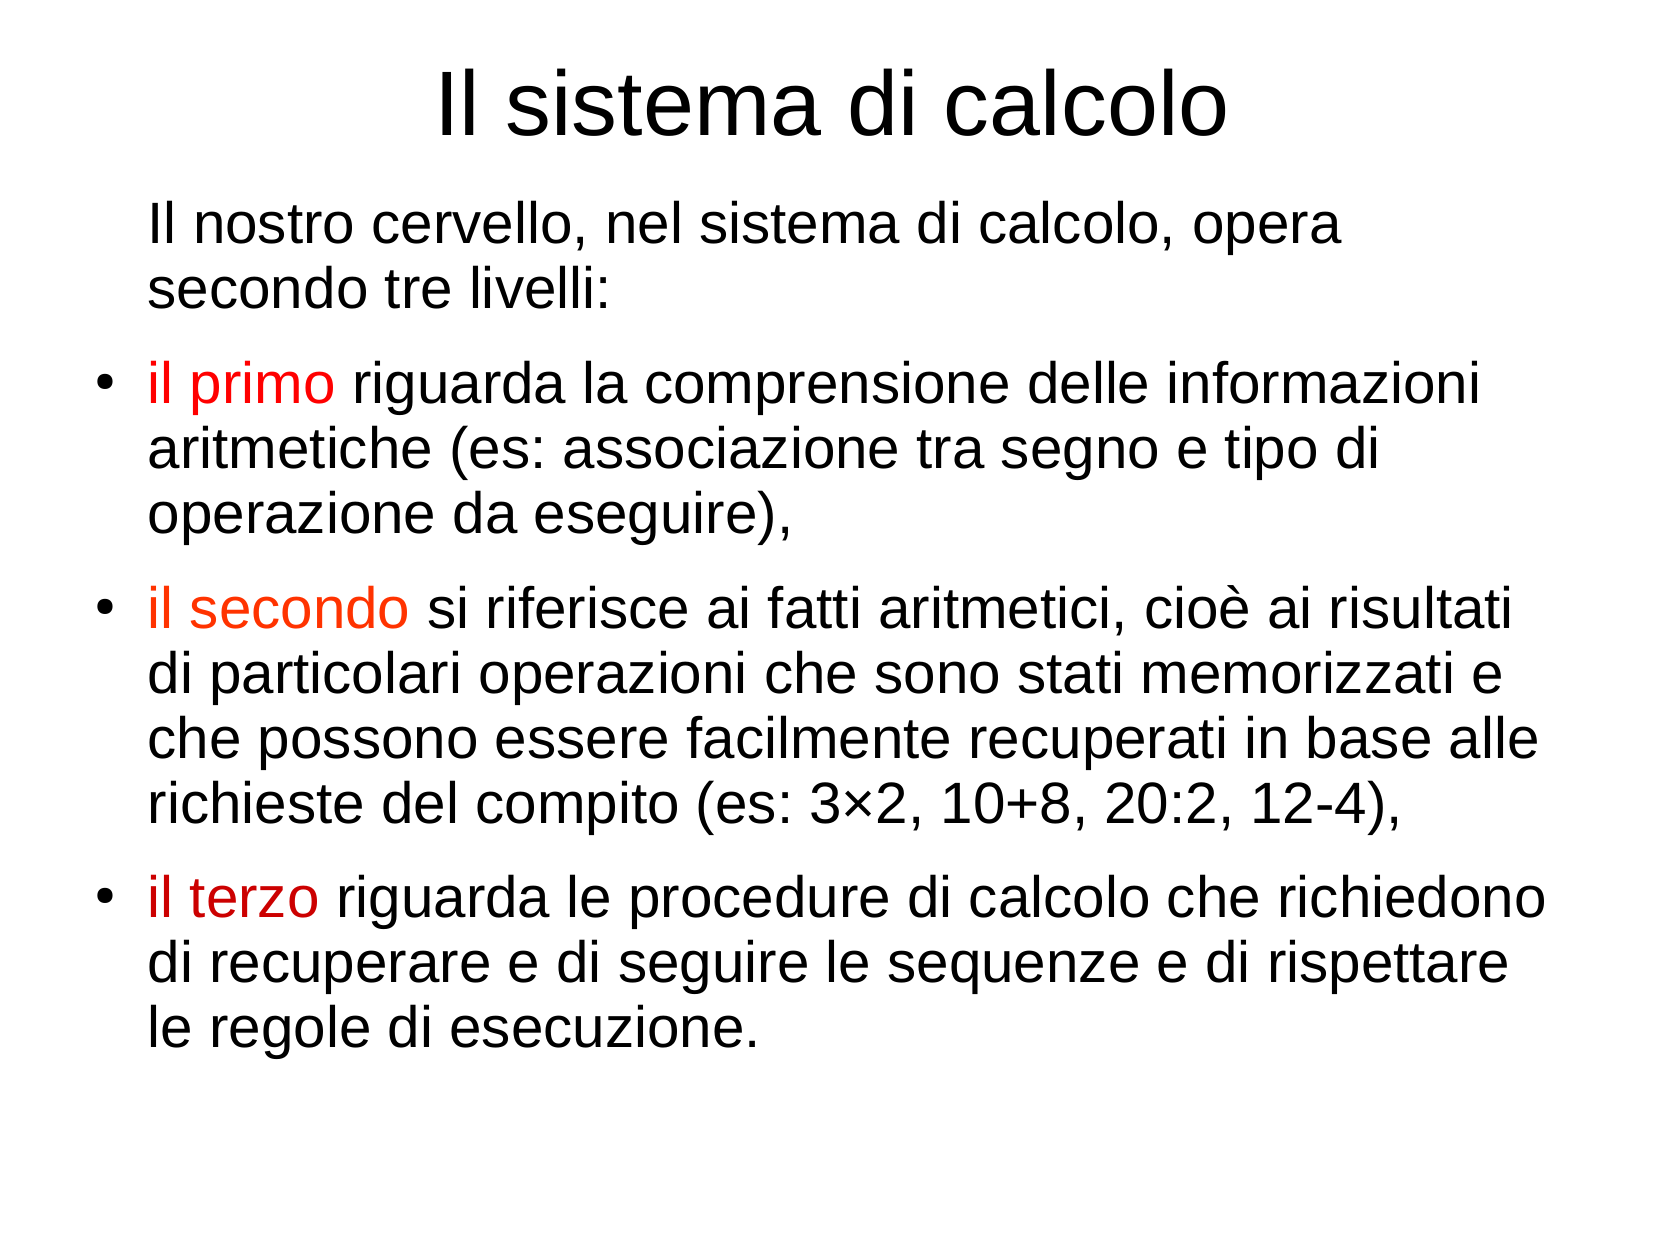

# Il sistema di calcolo
Il nostro cervello, nel sistema di calcolo, opera secondo tre livelli:
il primo riguarda la comprensione delle informazioni aritmetiche (es: associazione tra segno e tipo di operazione da eseguire),
il secondo si riferisce ai fatti aritmetici, cioè ai risultati di particolari operazioni che sono stati memorizzati e che possono essere facilmente recuperati in base alle richieste del compito (es: 3×2, 10+8, 20:2, 12-4),
il terzo riguarda le procedure di calcolo che richiedono di recuperare e di seguire le sequenze e di rispettare le regole di esecuzione.